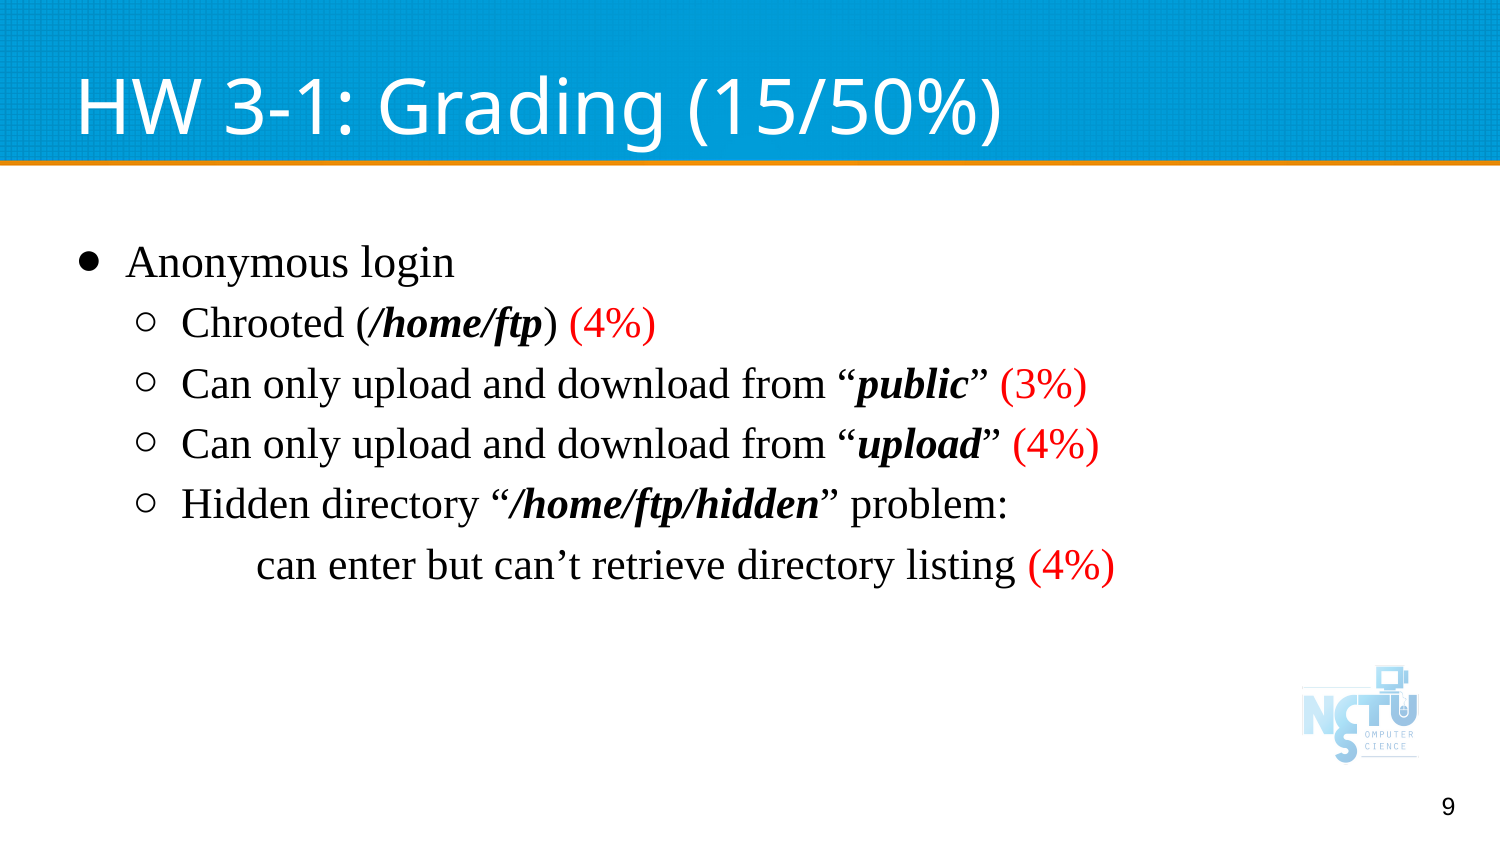

# HW 3-1: Grading (15/50%)
Anonymous login
Chrooted (/home/ftp) (4%)
Can only upload and download from “public” (3%)
Can only upload and download from “upload” (4%)
Hidden directory “/home/ftp/hidden” problem:
	can enter but can’t retrieve directory listing (4%)